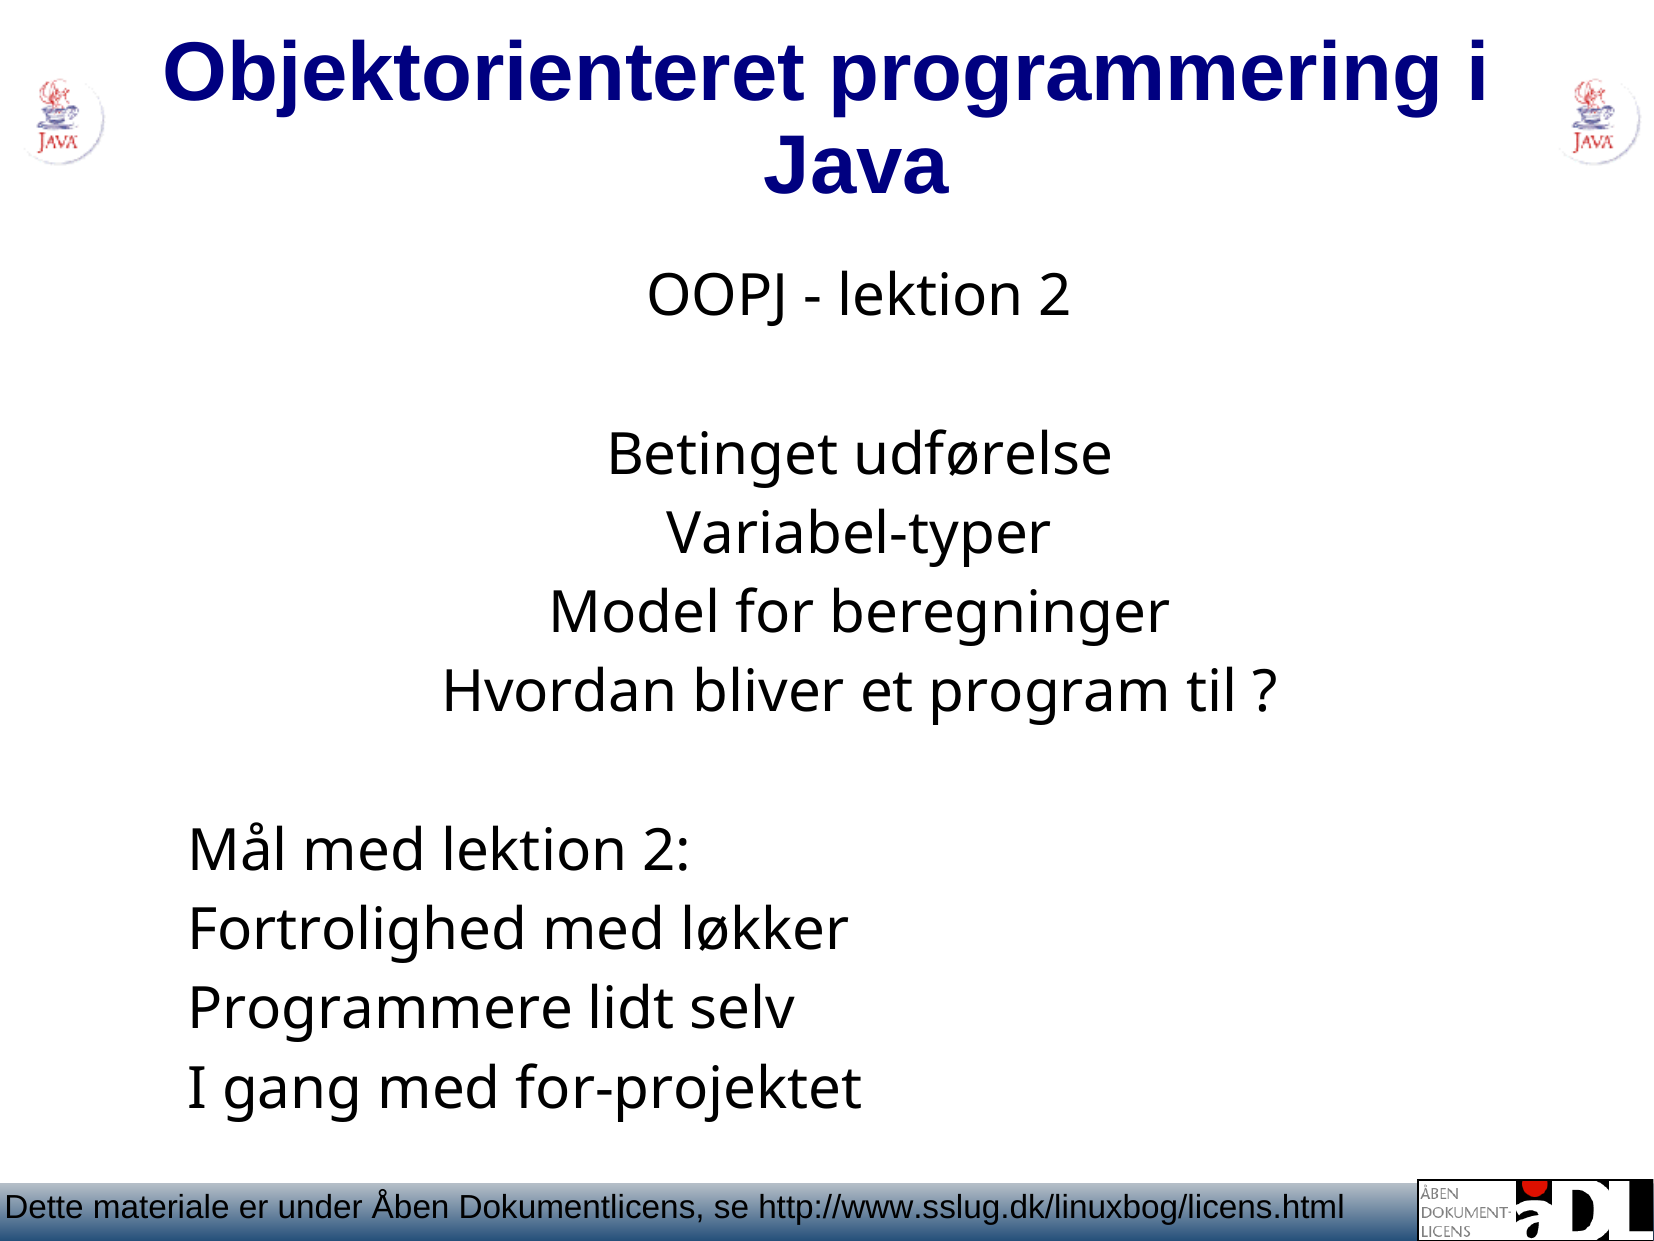

# Objektorienteret programmering i Java
OOPJ - lektion 2
Betinget udførelse
Variabel-typer
Model for beregninger
Hvordan bliver et program til ?
Mål med lektion 2:
Fortrolighed med løkker
Programmere lidt selv
I gang med for-projektet
Dette materiale er under Åben Dokumentlicens, se http://www.sslug.dk/linuxbog/licens.html